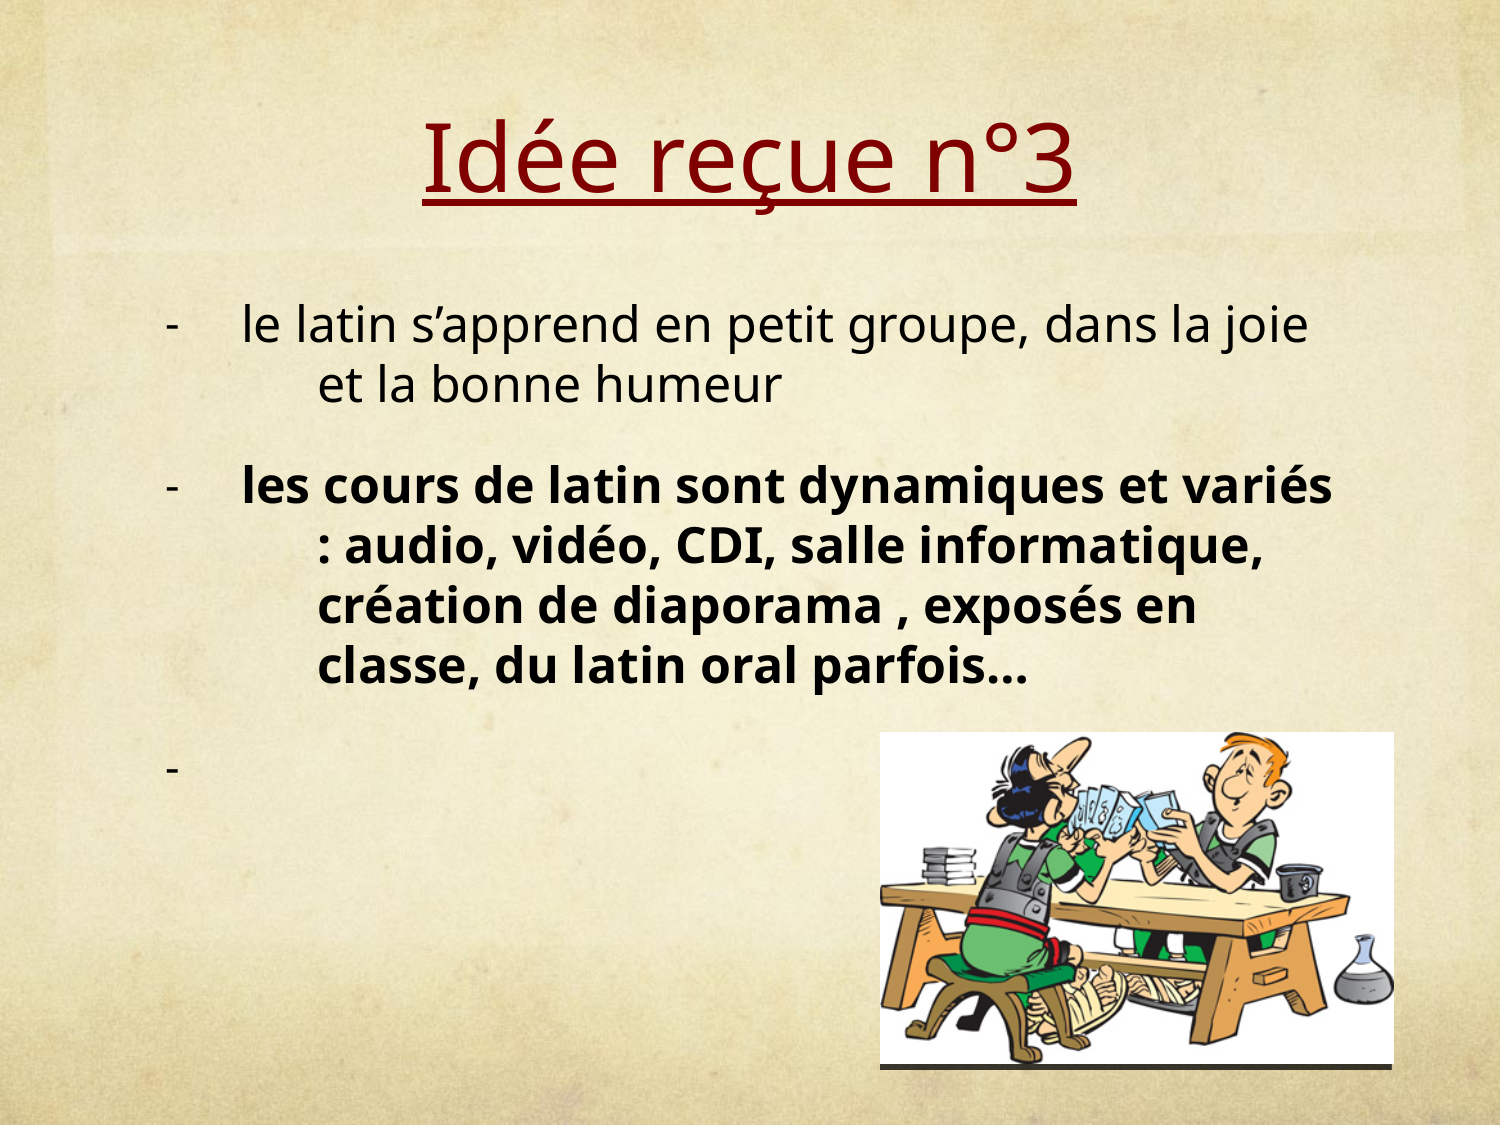

# Idée reçue n°3
le latin s’apprend en petit groupe, dans la joie et la bonne humeur
les cours de latin sont dynamiques et variés : audio, vidéo, CDI, salle informatique, création de diaporama , exposés en classe, du latin oral parfois…